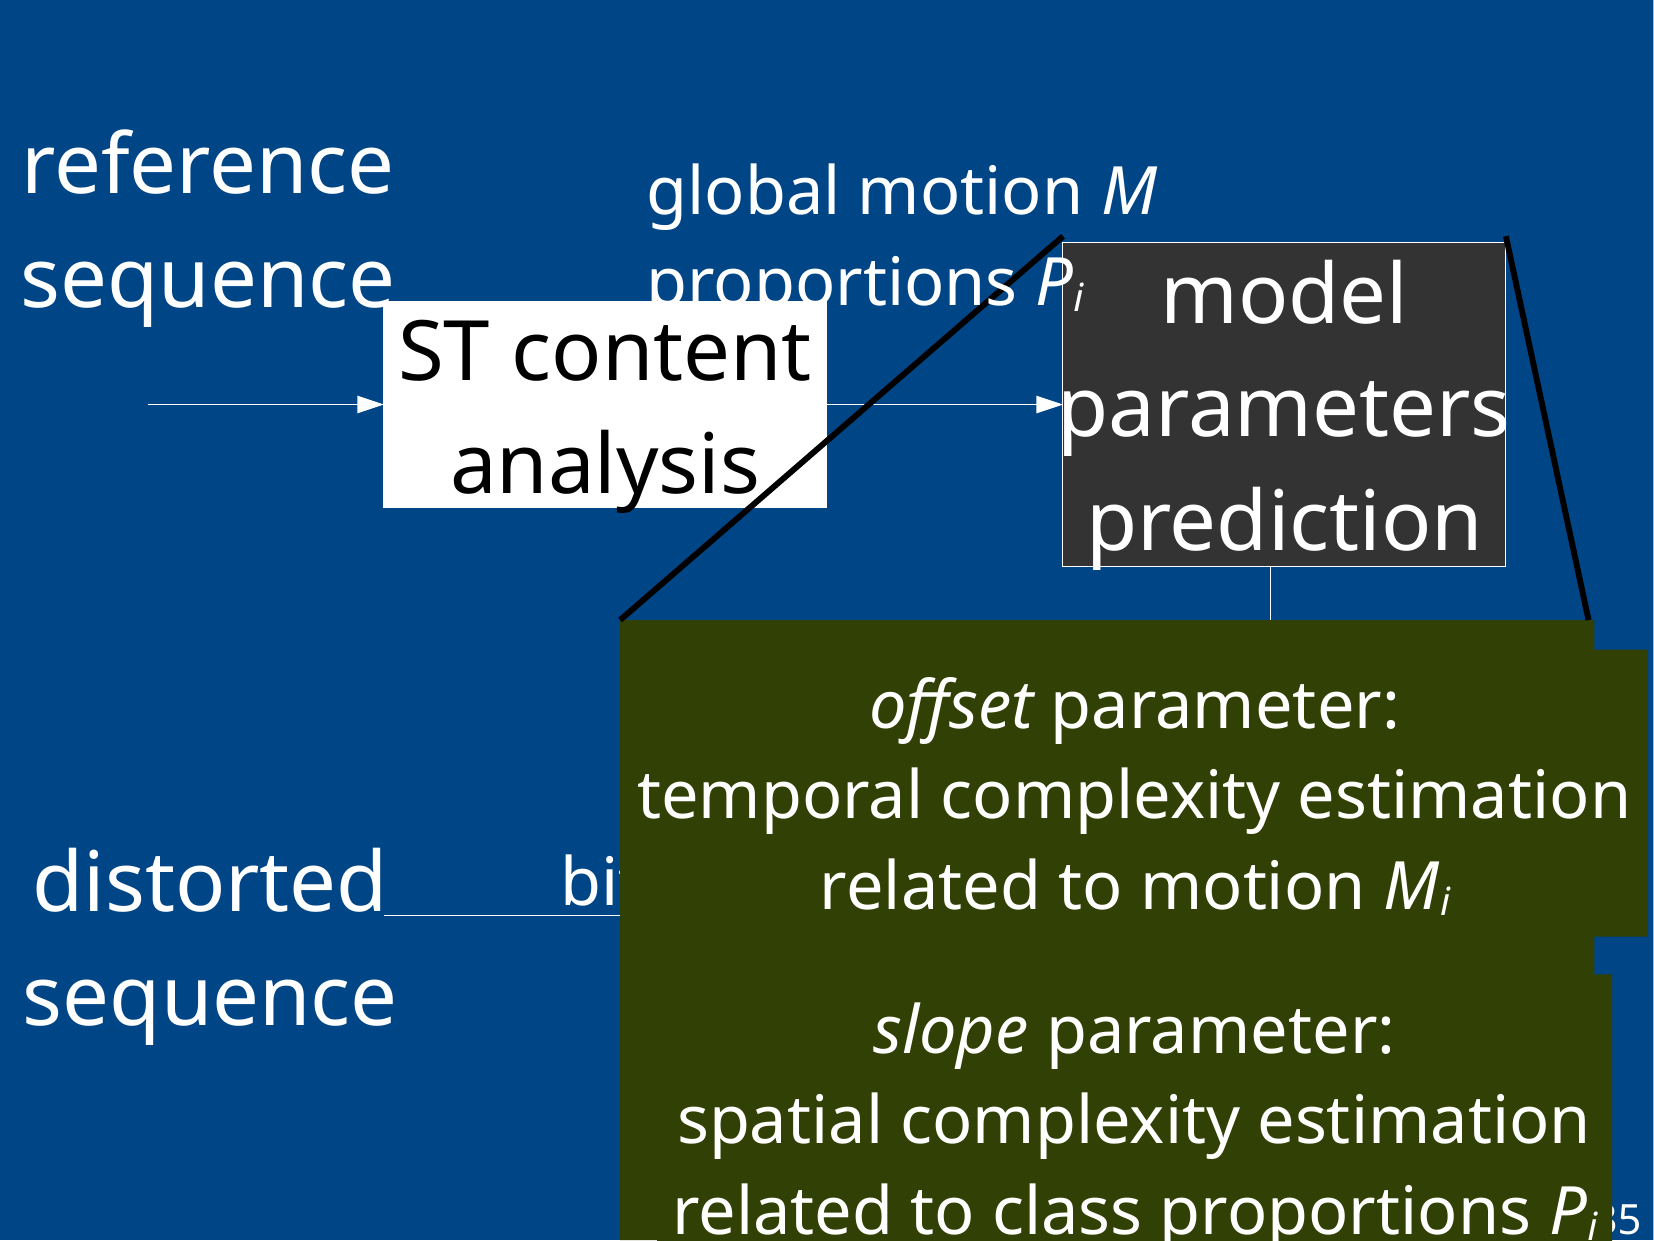

reference
sequence
global motion M
proportions Pi
model
parameters
prediction
ST content
analysis
offset parameter:
temporal complexity estimation
related to motion Mi
slope parameter:
spatial complexity estimation
related to class proportions Pi
offset, slope
distorted
sequence
bitrate B
quality
model
quality score Q
35